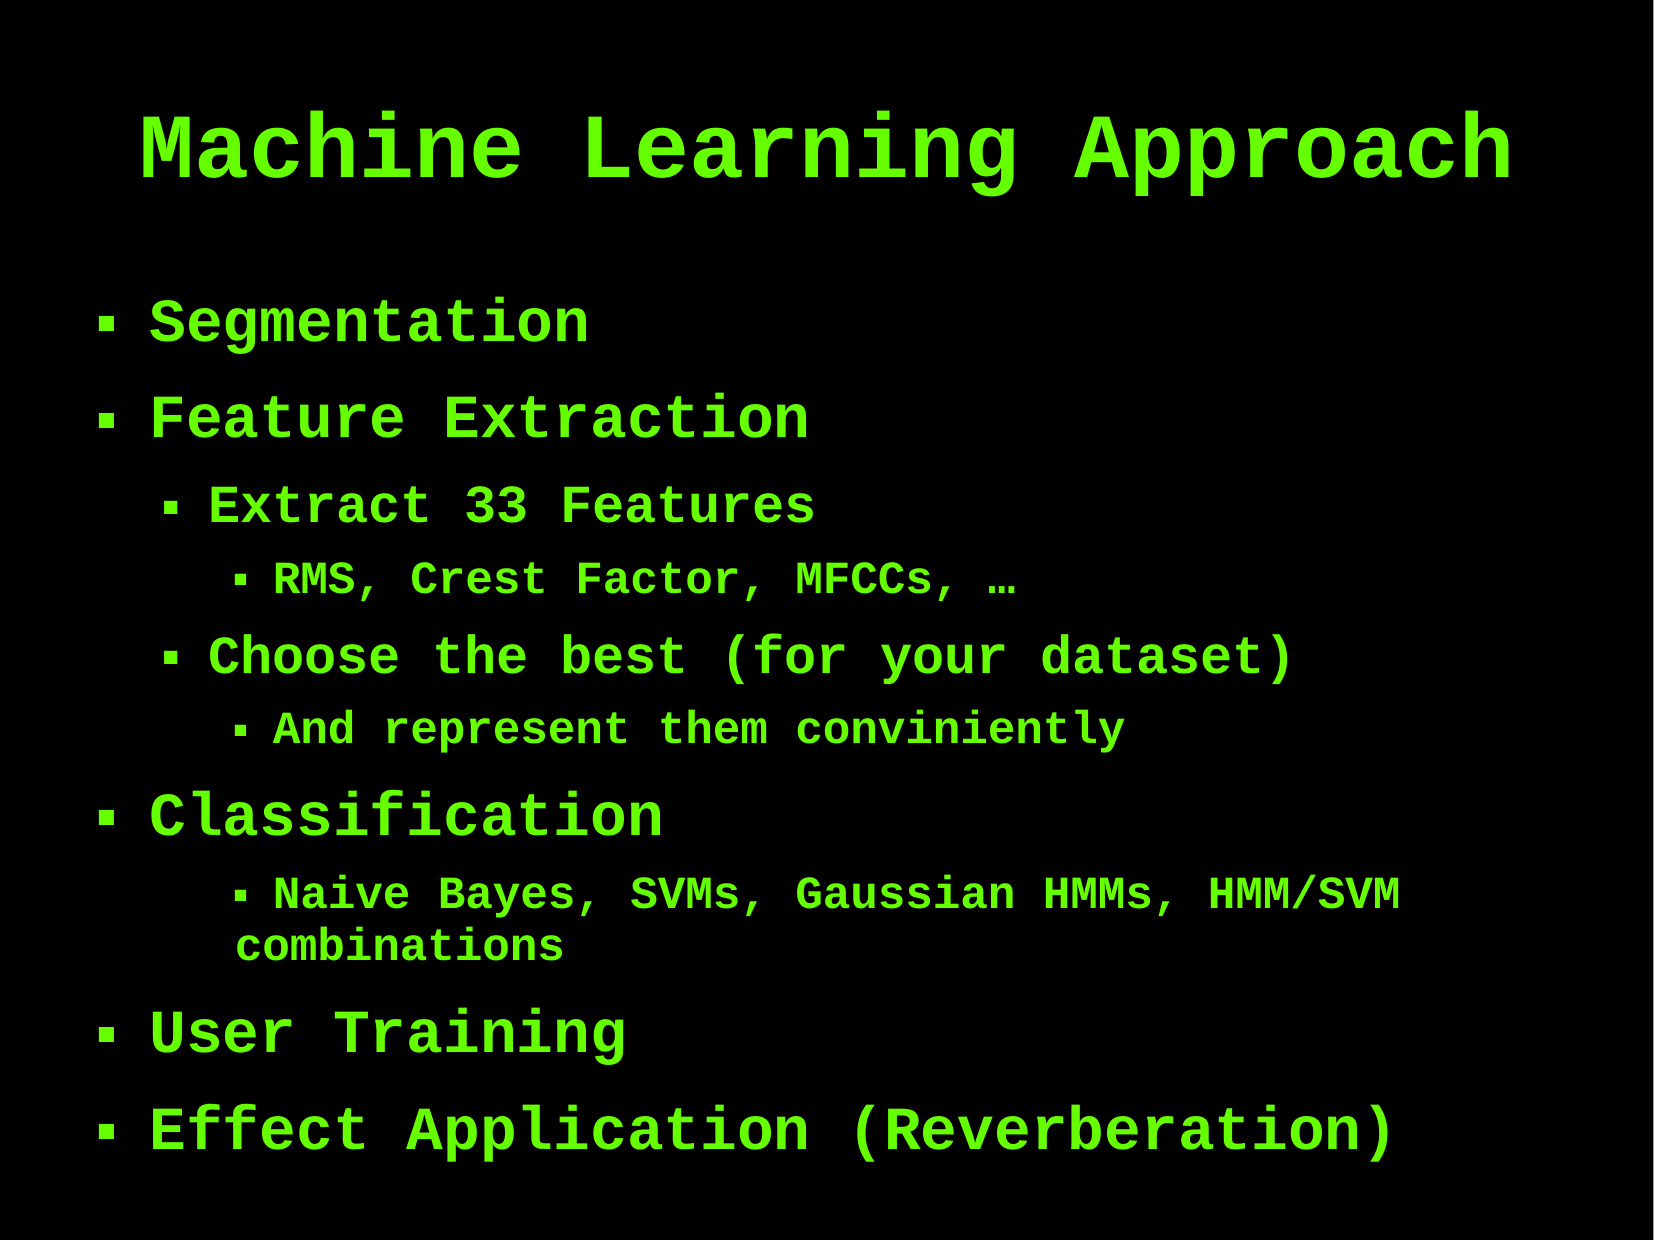

# Machine Learning Approach
 Segmentation
 Feature Extraction
 Extract 33 Features
 RMS, Crest Factor, MFCCs, …
 Choose the best (for your dataset)
 And represent them conviniently
 Classification
 Naive Bayes, SVMs, Gaussian HMMs, HMM/SVM combinations
 User Training
 Effect Application (Reverberation)